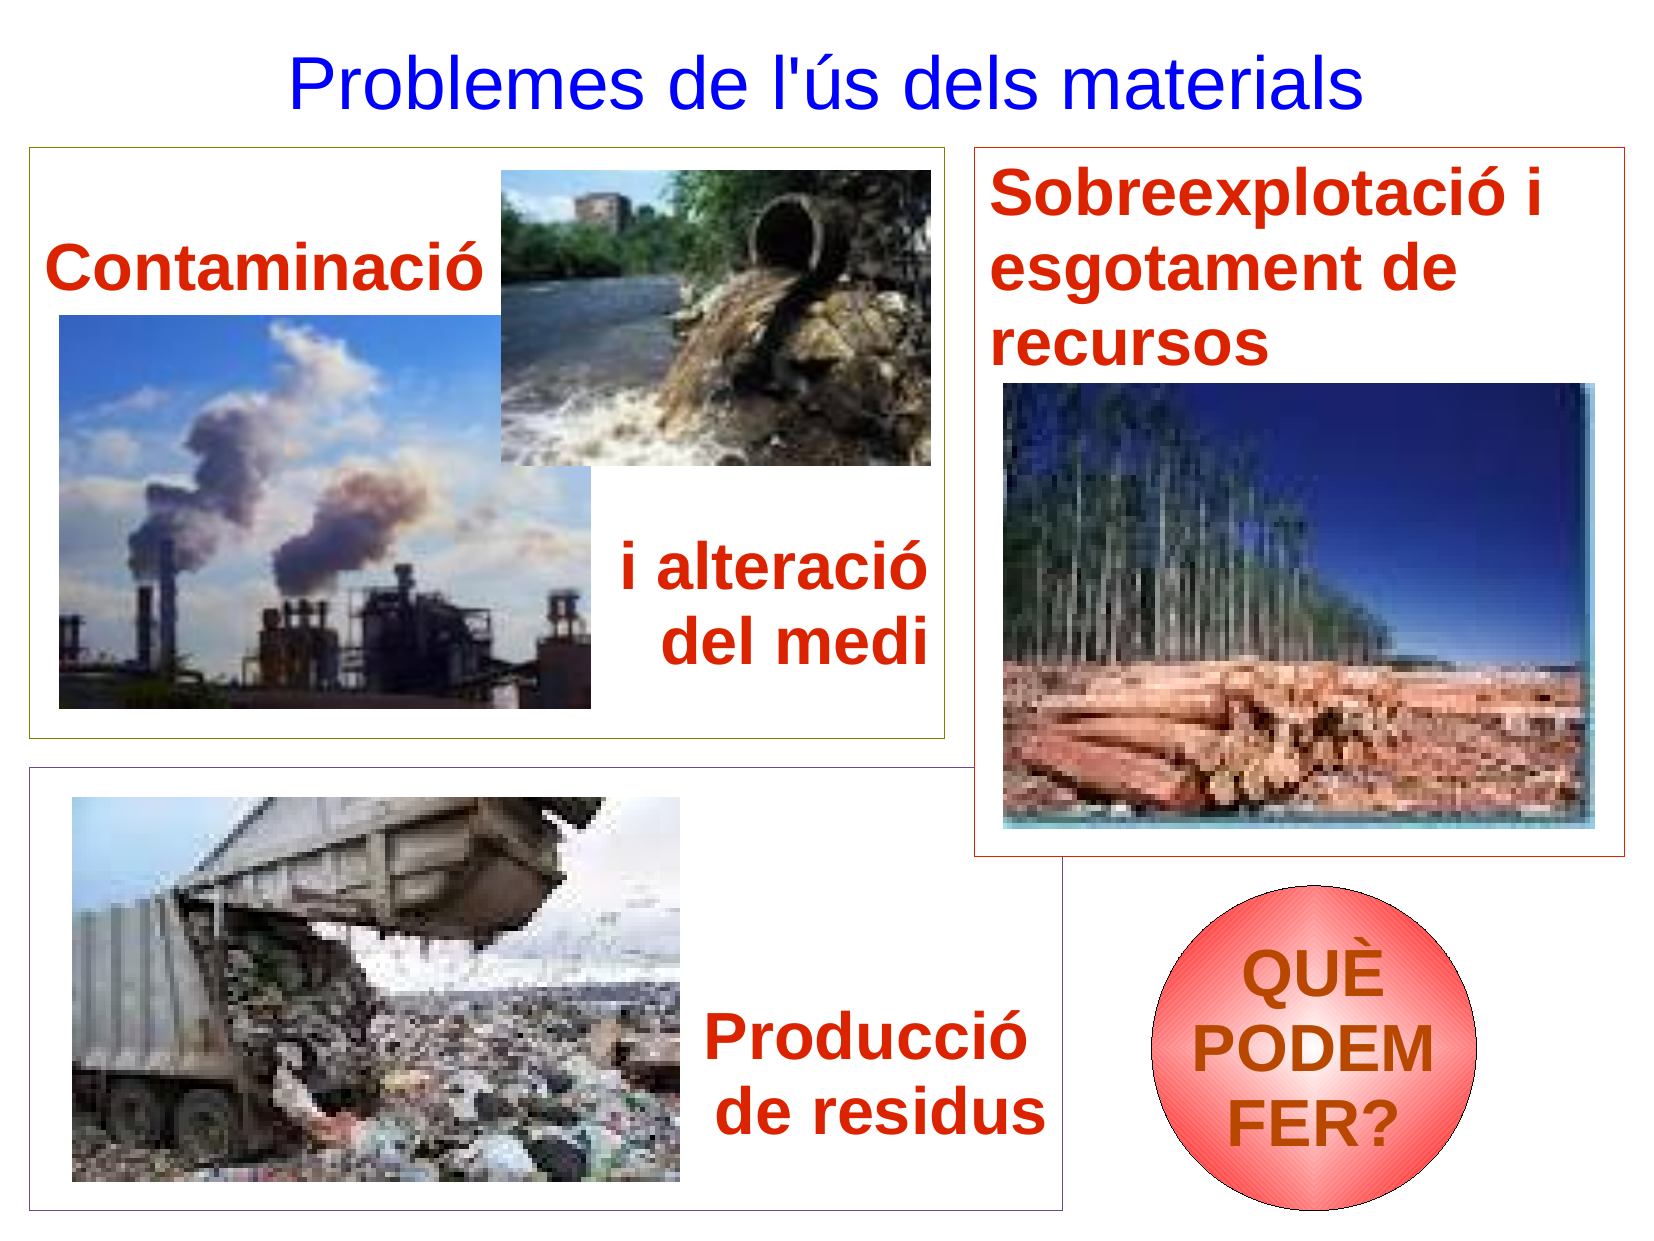

# Problemes de l'ús dels materials
Contaminació
i alteració
del medi
Sobreexplotació i esgotament de recursos
Producció
de residus
QUÈ
PODEM
FER?